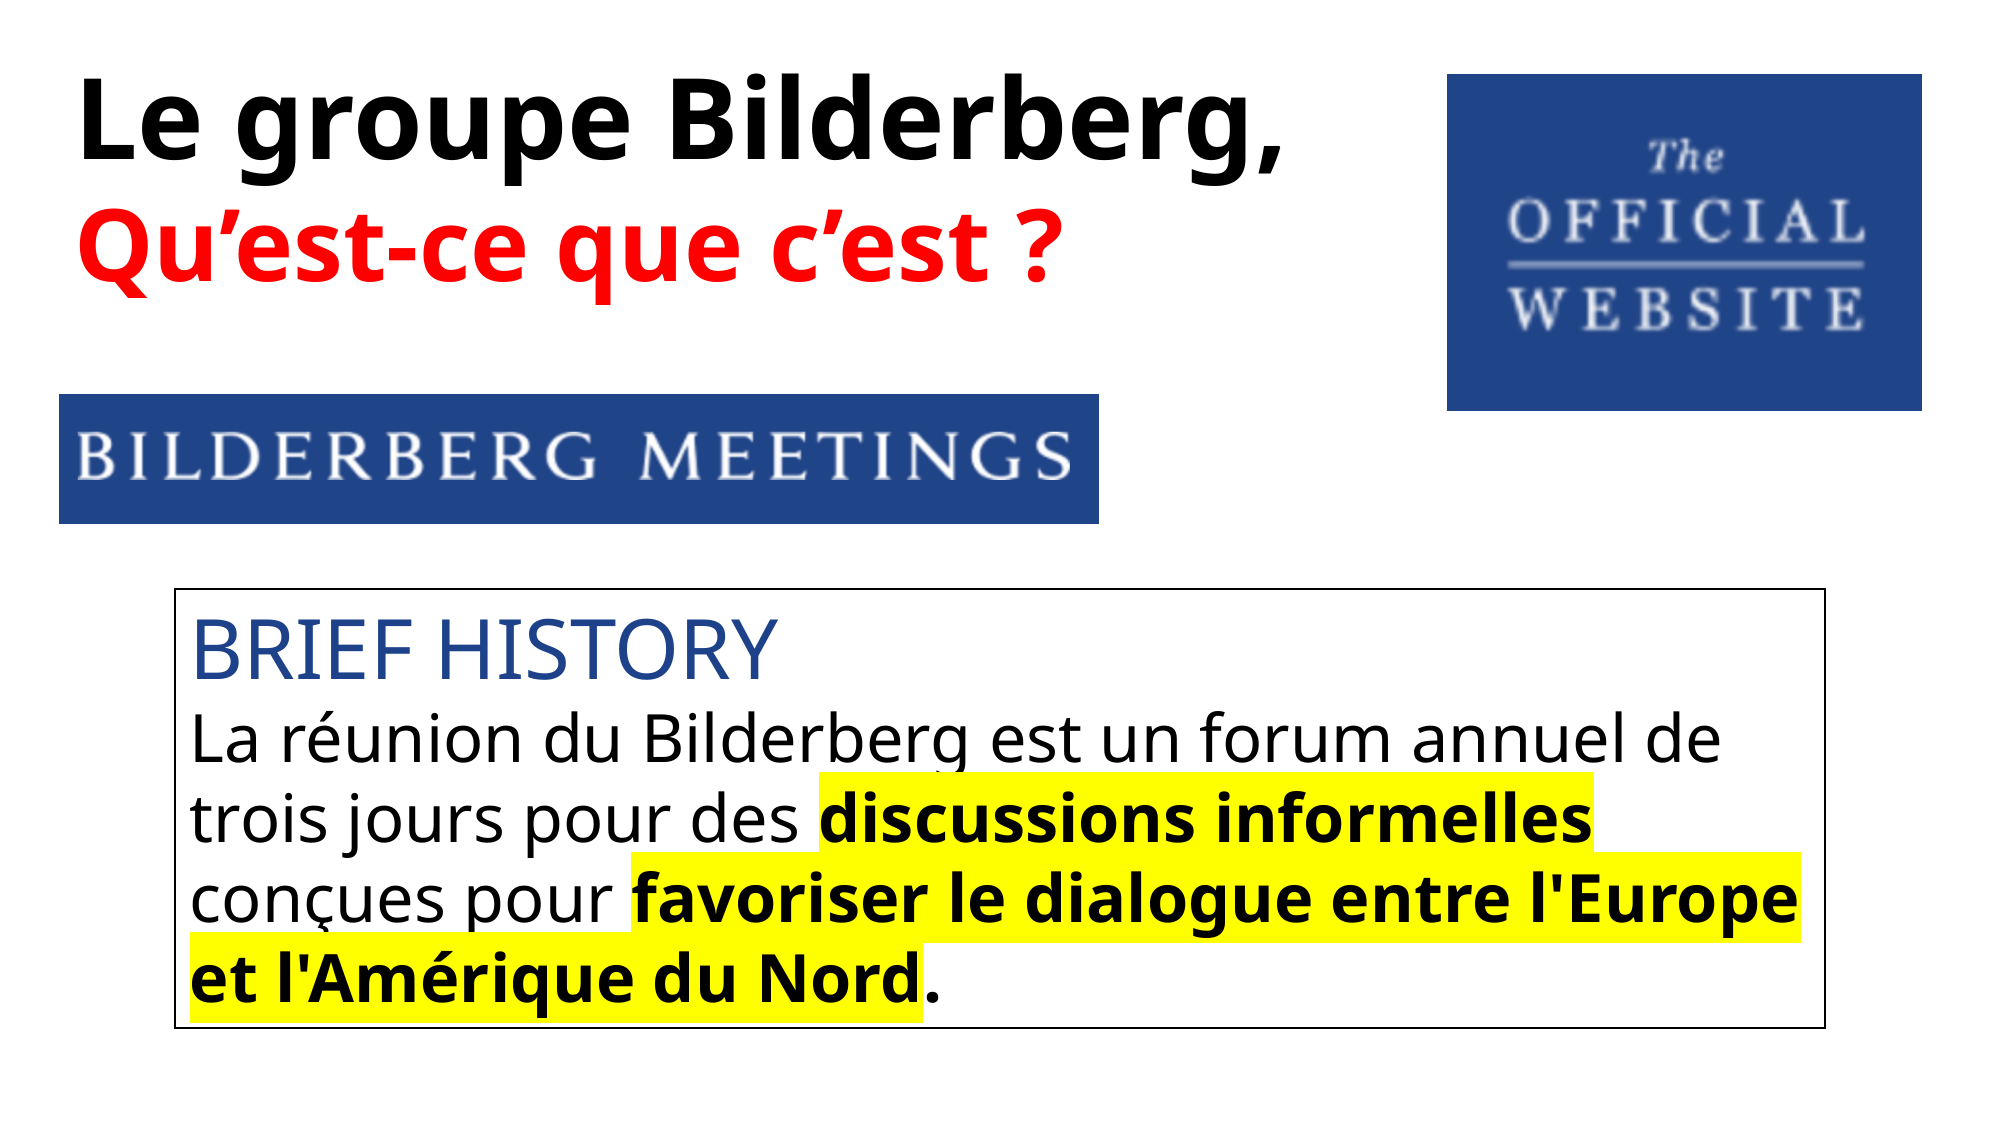

Le groupe Bilderberg,
Qu’est-ce que c’est ?
BRIEF HISTORY
La réunion du Bilderberg est un forum annuel de trois jours pour des discussions informelles conçues pour favoriser le dialogue entre l'Europe et l'Amérique du Nord.